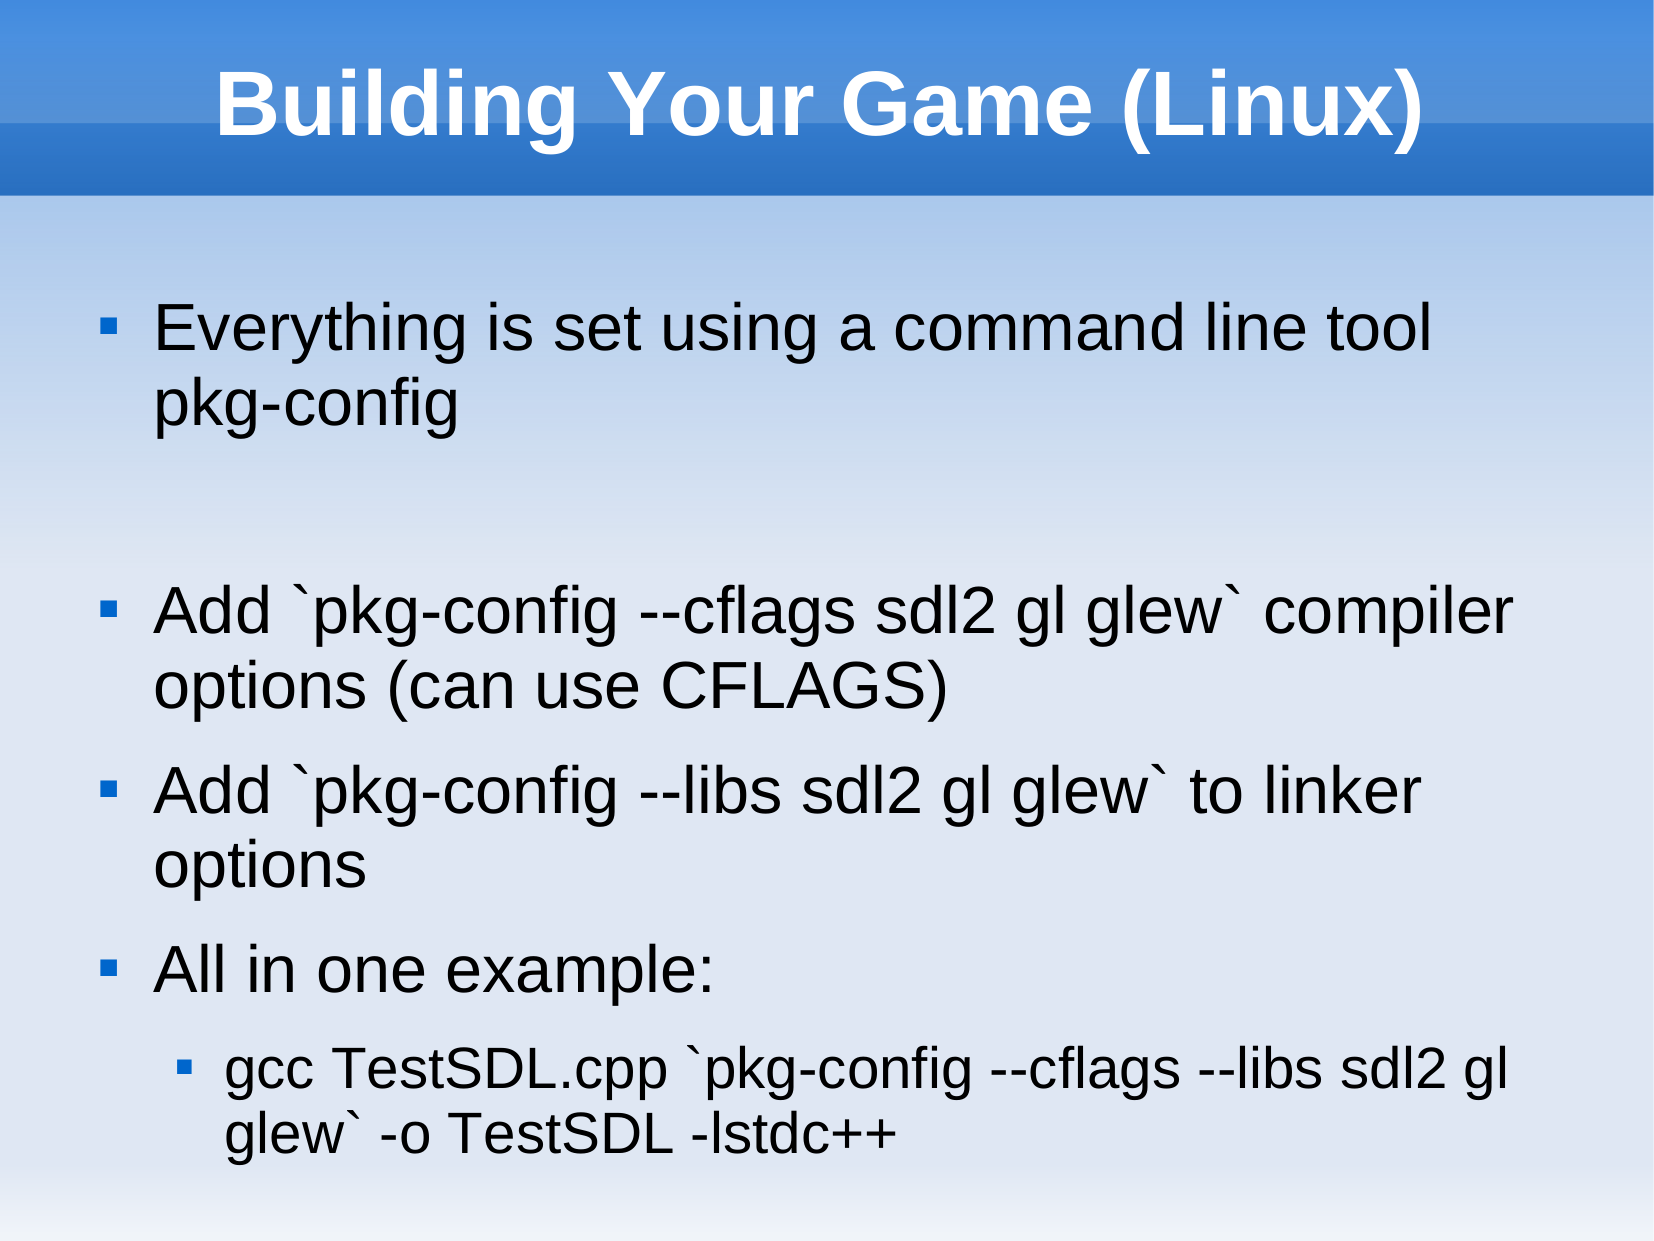

# Building Your Game (Linux)
Everything is set using a command line tool pkg-config
Add `pkg-config --cflags sdl2 gl glew` compiler options (can use CFLAGS)
Add `pkg-config --libs sdl2 gl glew` to linker options
All in one example:
gcc TestSDL.cpp `pkg-config --cflags --libs sdl2 gl glew` -o TestSDL -lstdc++